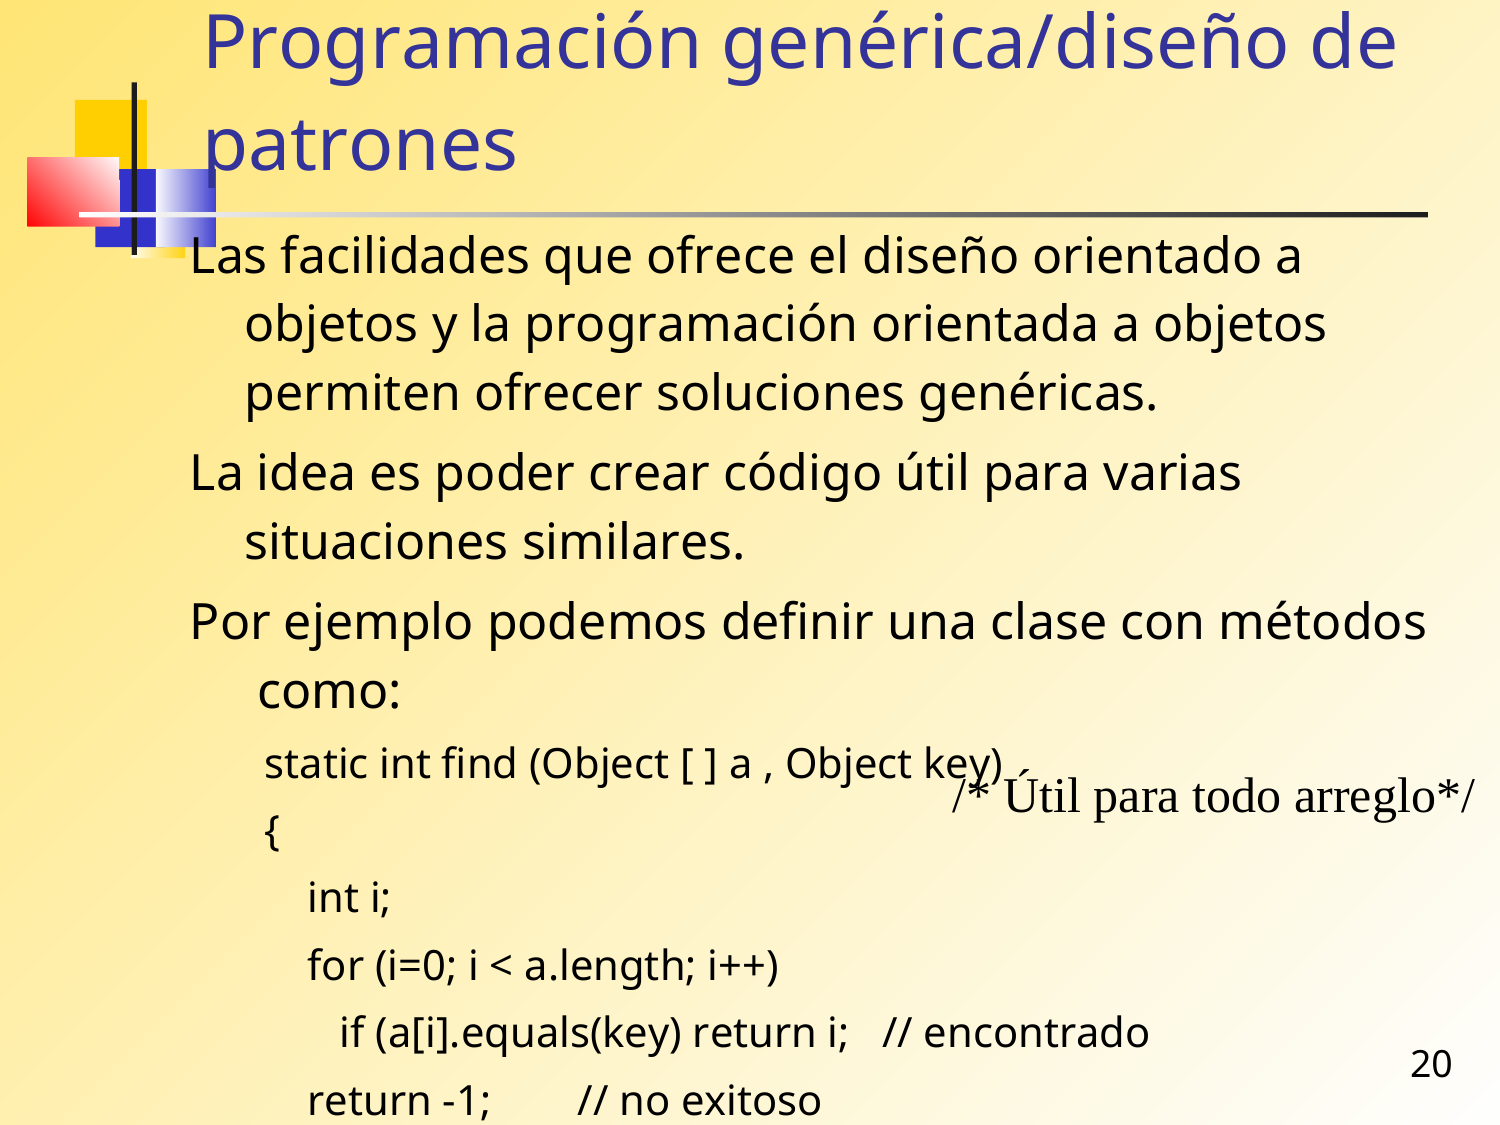

# Programación genérica/diseño de patrones
Las facilidades que ofrece el diseño orientado a objetos y la programación orientada a objetos permiten ofrecer soluciones genéricas.
La idea es poder crear código útil para varias situaciones similares.
Por ejemplo podemos definir una clase con métodos como:
static int find (Object [ ] a , Object key)‏
{
 int i;
 for (i=0; i < a.length; i++)‏
 if (a[i].equals(key) return i; // encontrado
 return -1; // no exitoso
}
/* Útil para todo arreglo*/